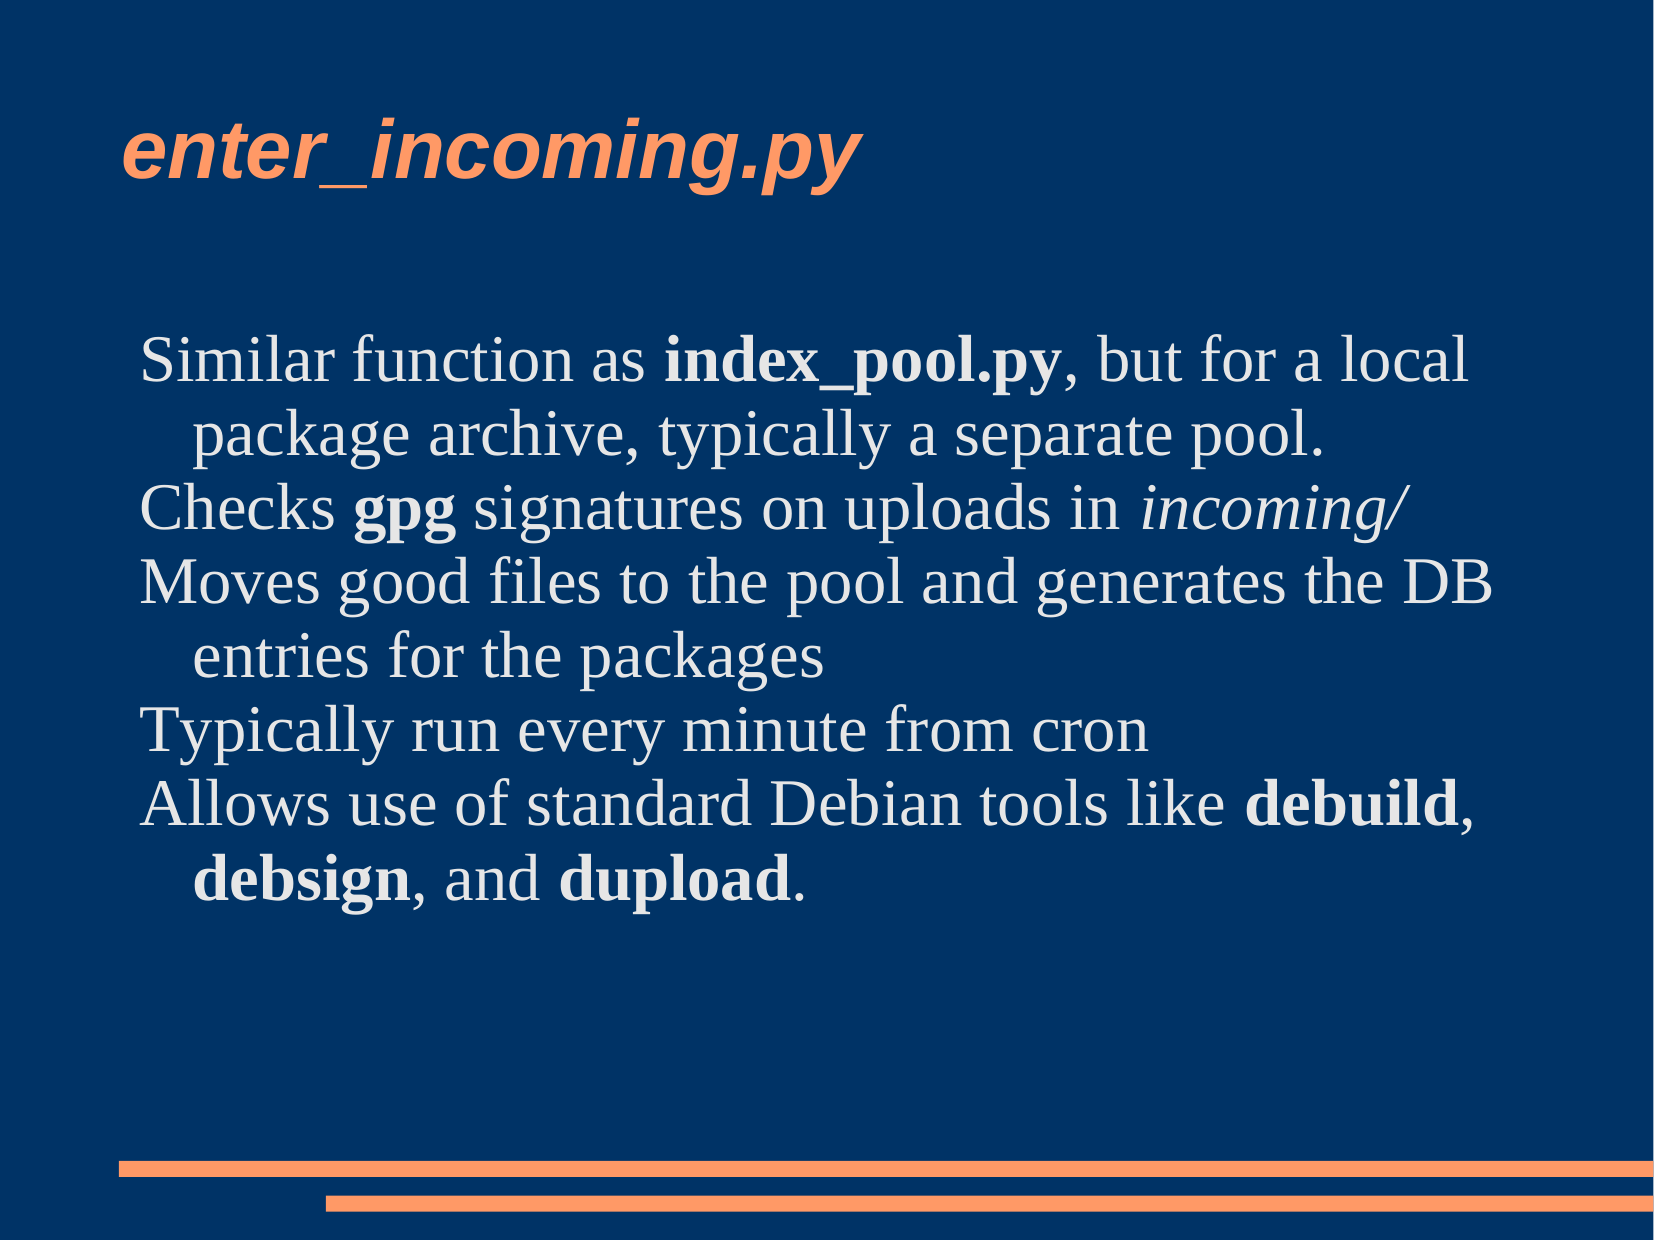

# enter_incoming.py
Similar function as index_pool.py, but for a local package archive, typically a separate pool.
Checks gpg signatures on uploads in incoming/
Moves good files to the pool and generates the DB entries for the packages
Typically run every minute from cron
Allows use of standard Debian tools like debuild, debsign, and dupload.